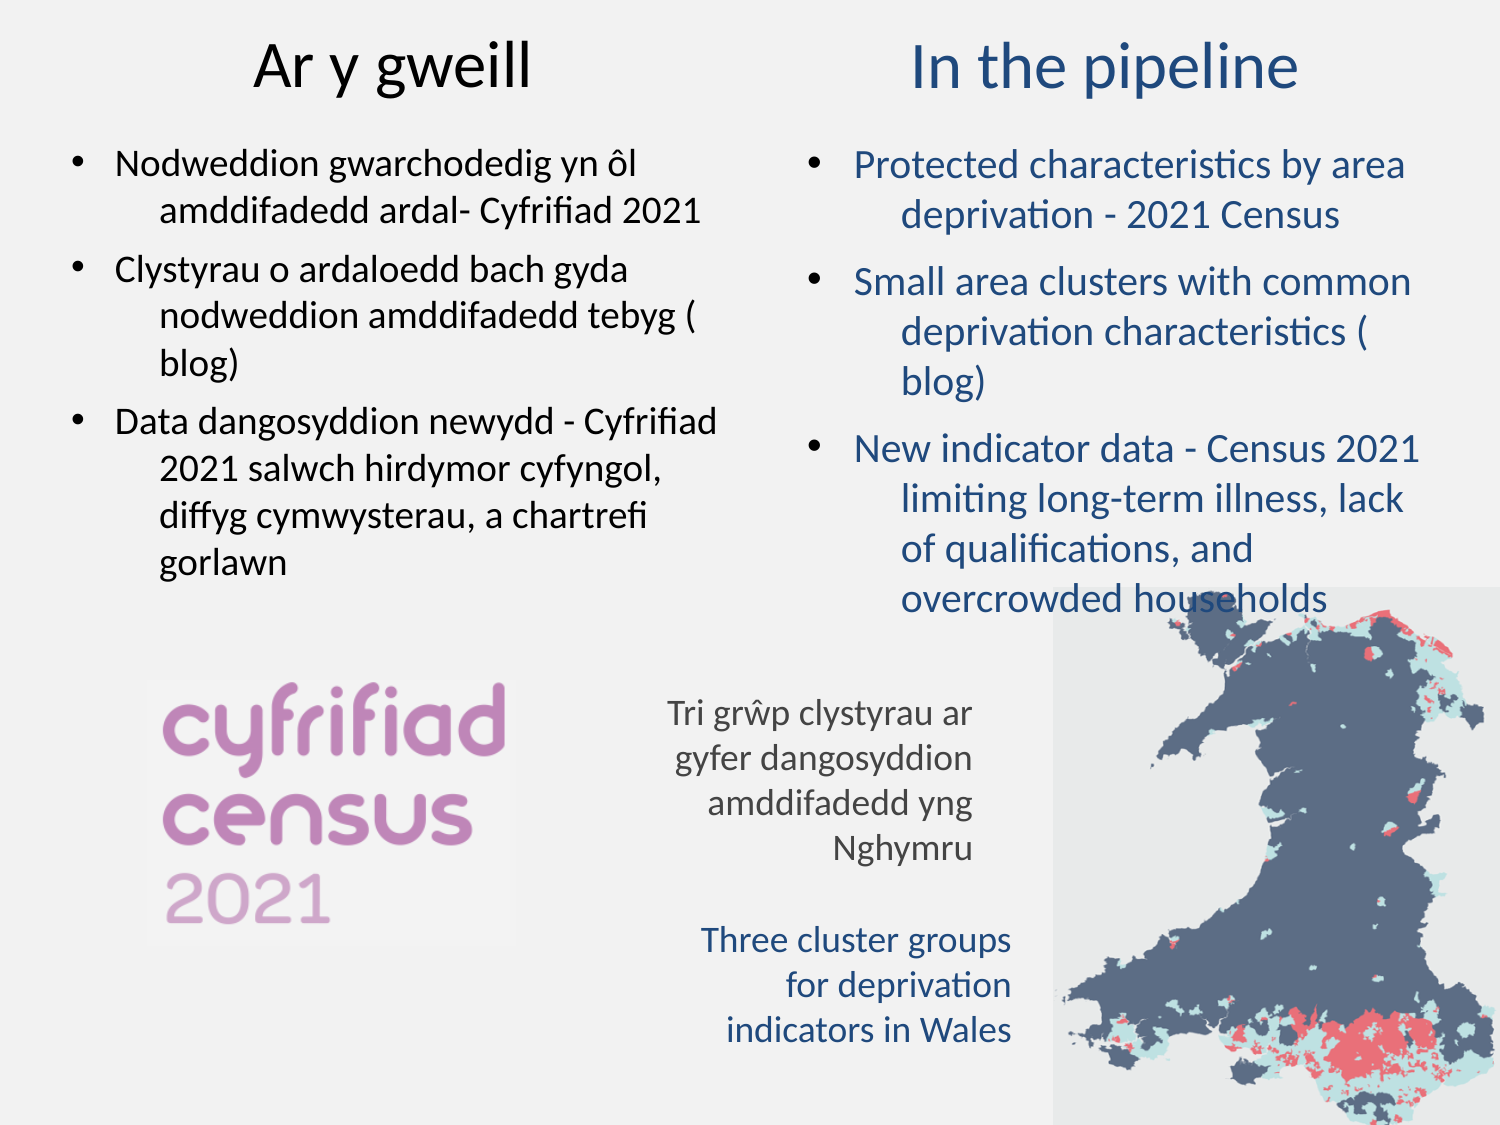

Ar y gweill
In the pipeline
Protected characteristics by area deprivation - 2021 Census
Small area clusters with common deprivation characteristics (blog)
New indicator data - Census 2021 limiting long-term illness, lack of qualifications, and overcrowded households
# Nodweddion gwarchodedig yn ôl amddifadedd ardal- Cyfrifiad 2021
Clystyrau o ardaloedd bach gyda nodweddion amddifadedd tebyg (blog)
Data dangosyddion newydd - Cyfrifiad 2021 salwch hirdymor cyfyngol, diffyg cymwysterau, a chartrefi gorlawn
Tri grŵp clystyrau ar gyfer dangosyddion amddifadedd yng Nghymru
Three cluster groups for deprivation indicators in Wales